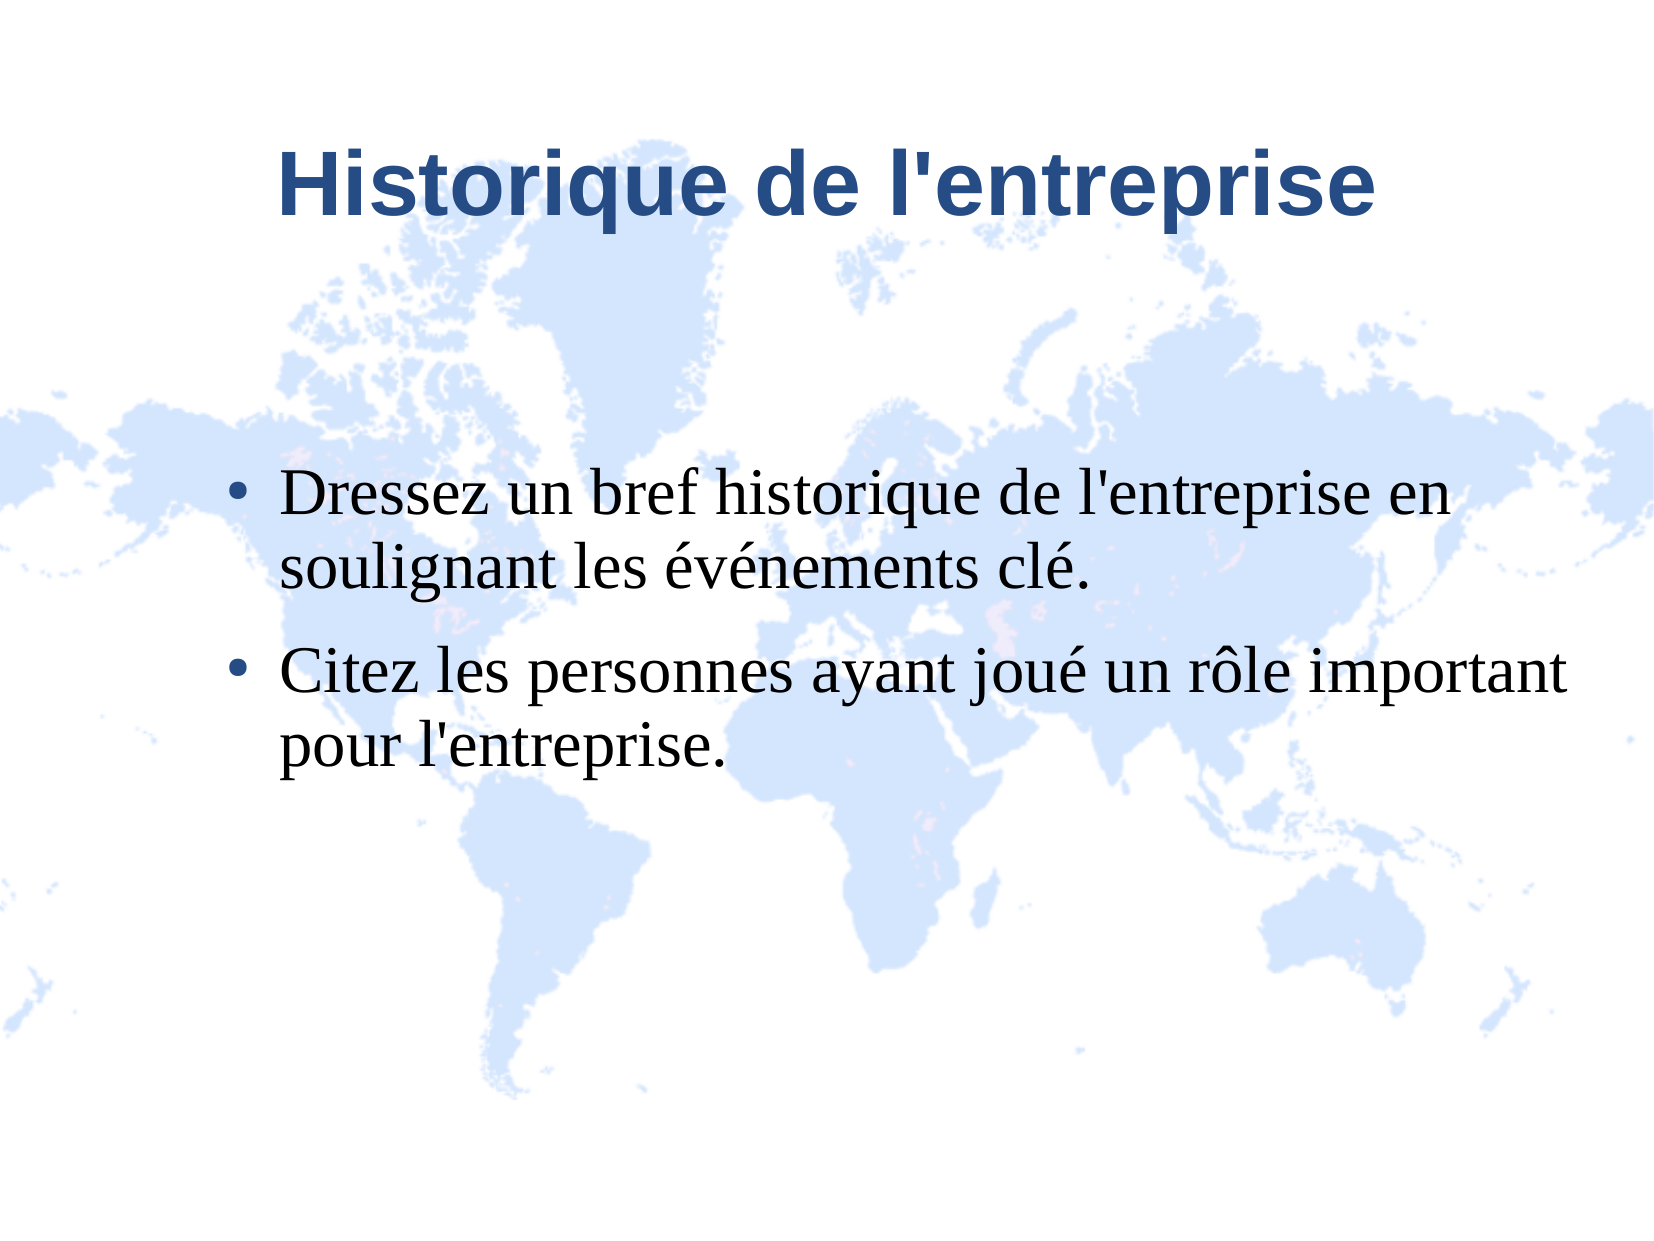

# Historique de l'entreprise
Dressez un bref historique de l'entreprise en soulignant les événements clé.
Citez les personnes ayant joué un rôle important pour l'entreprise.